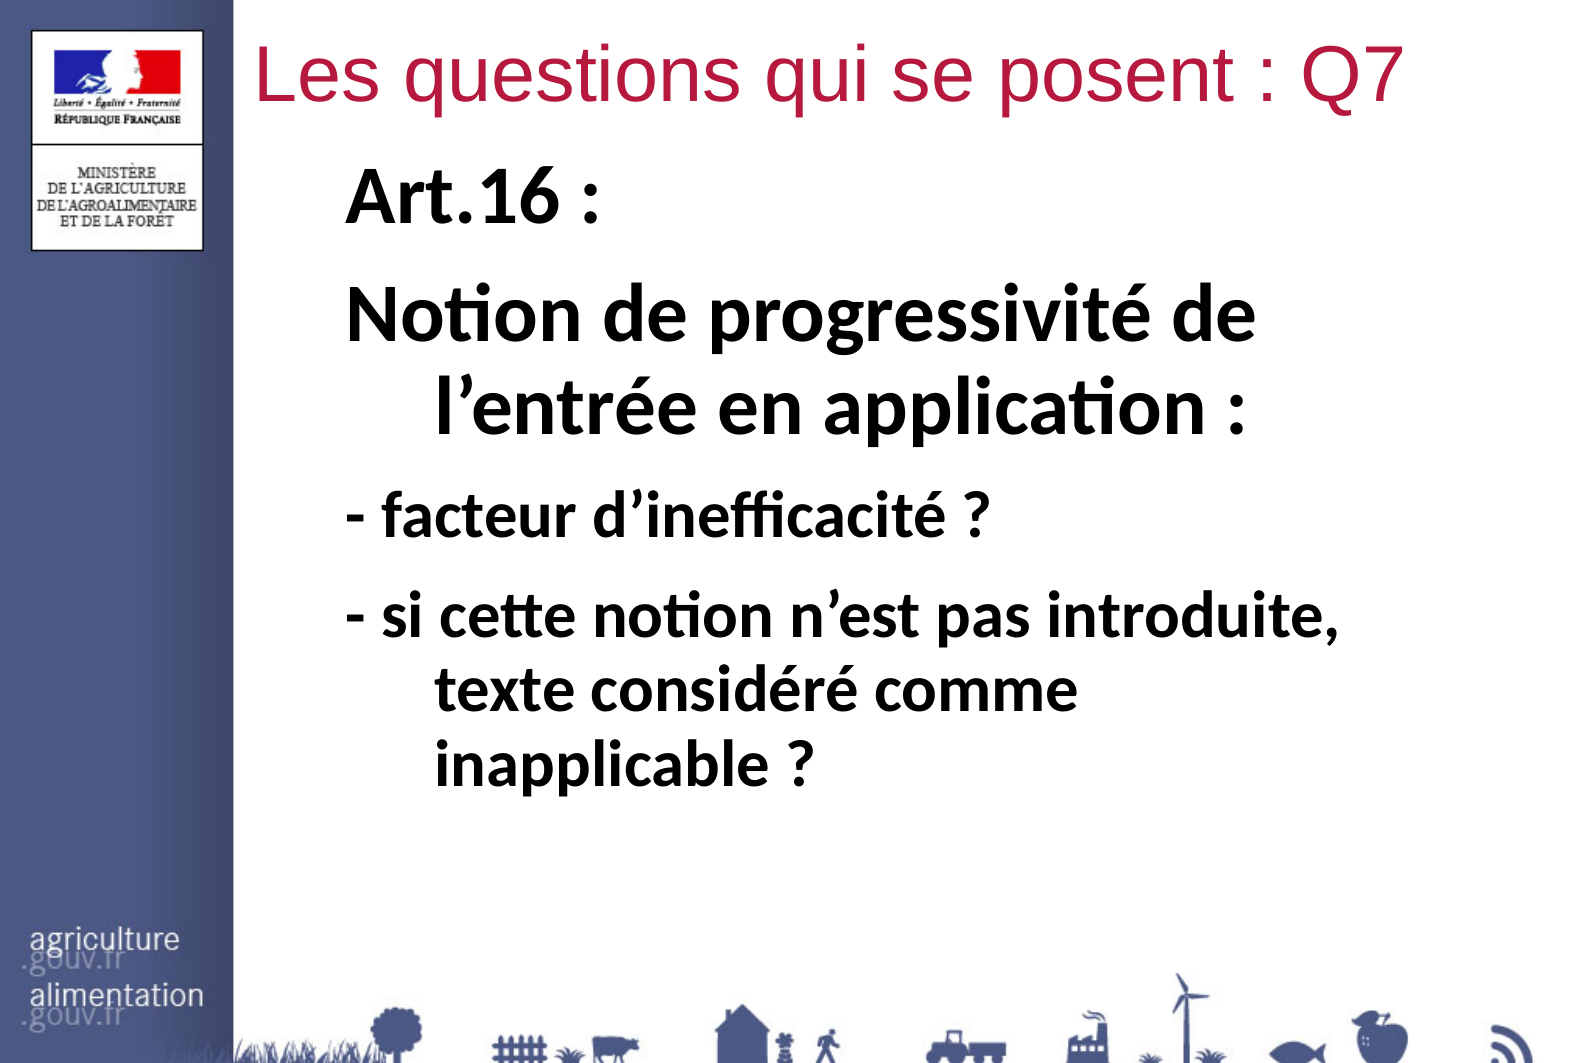

Les questions qui se posent : Q7
Art.16 :
Notion de progressivité de l’entrée en application :
- facteur d’inefficacité ?
- si cette notion n’est pas introduite, texte considéré comme inapplicable ?